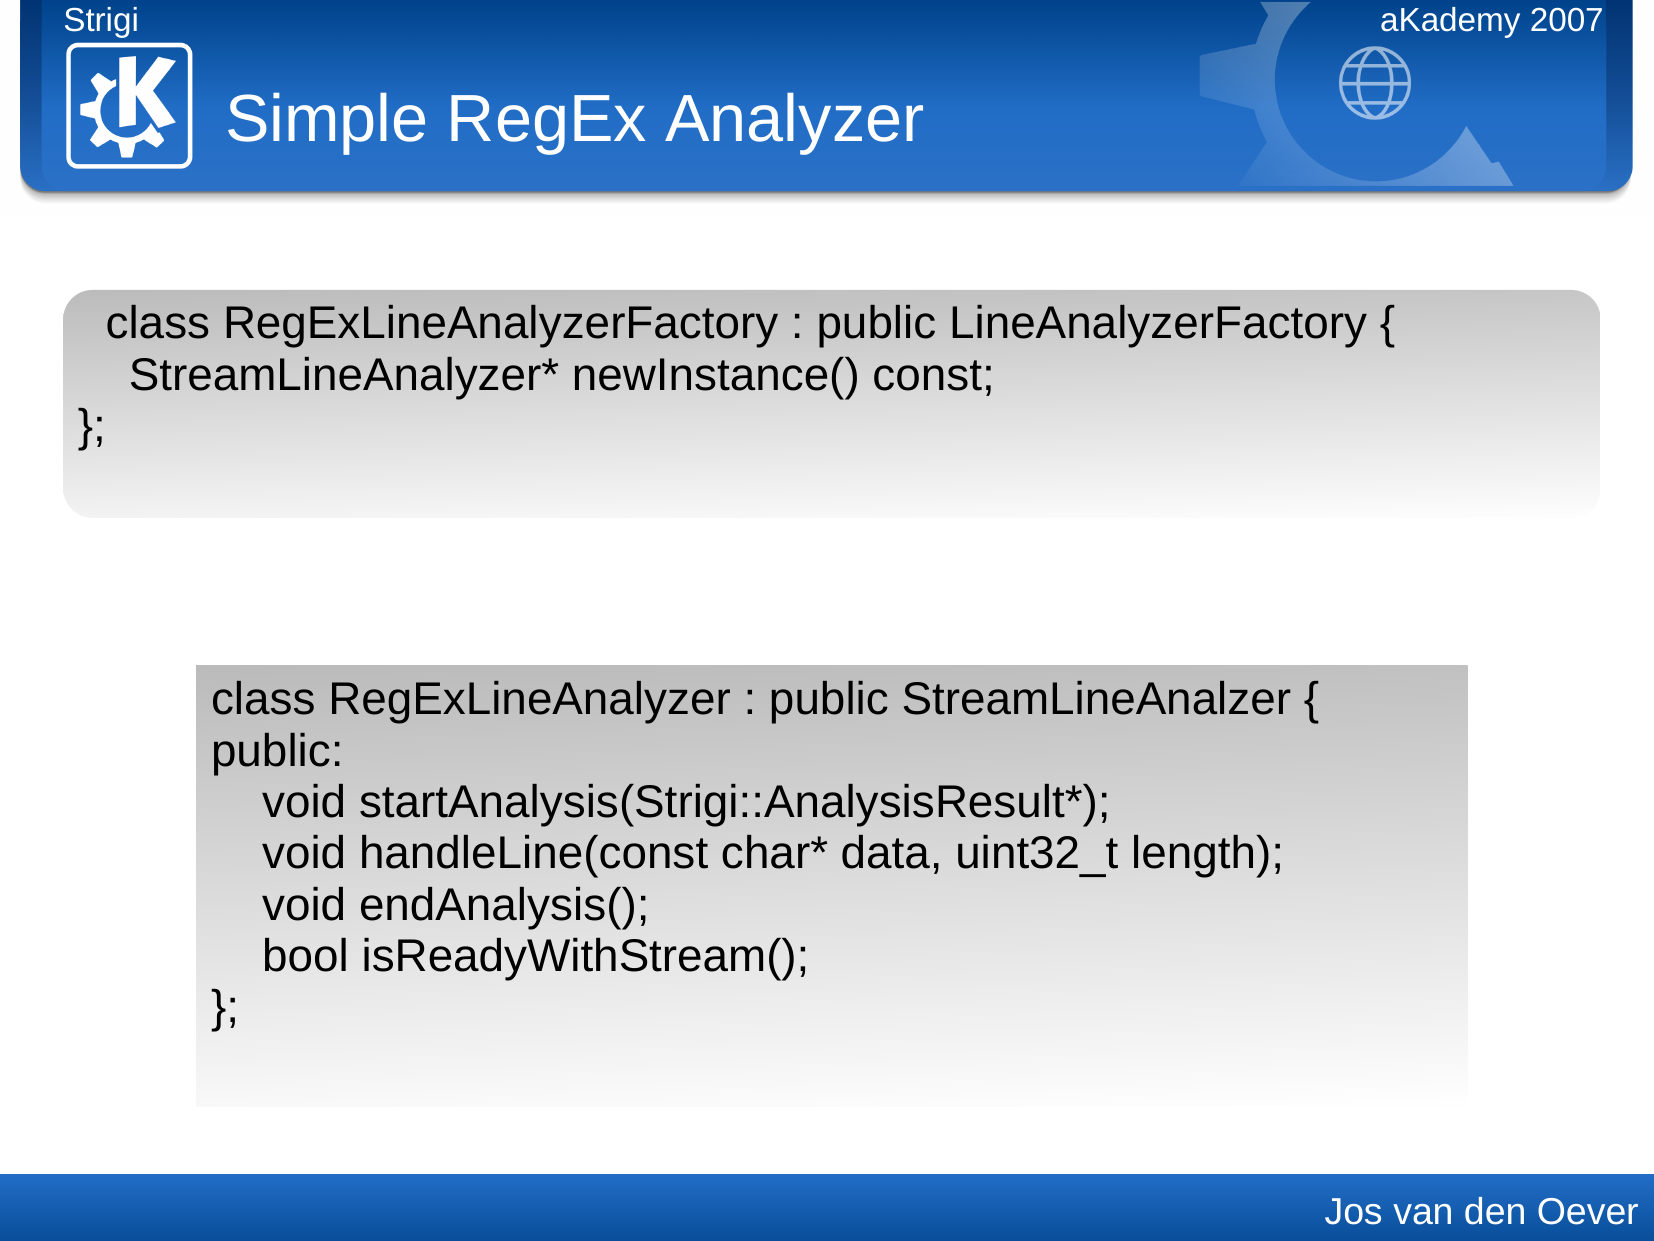

# Simple RegEx Analyzer
class RegExLineAnalyzerFactory : public LineAnalyzerFactory {
 StreamLineAnalyzer* newInstance() const;
};
class RegExLineAnalyzer : public StreamLineAnalzer {
public:
 void startAnalysis(Strigi::AnalysisResult*);
 void handleLine(const char* data, uint32_t length);
 void endAnalysis();
 bool isReadyWithStream();
};